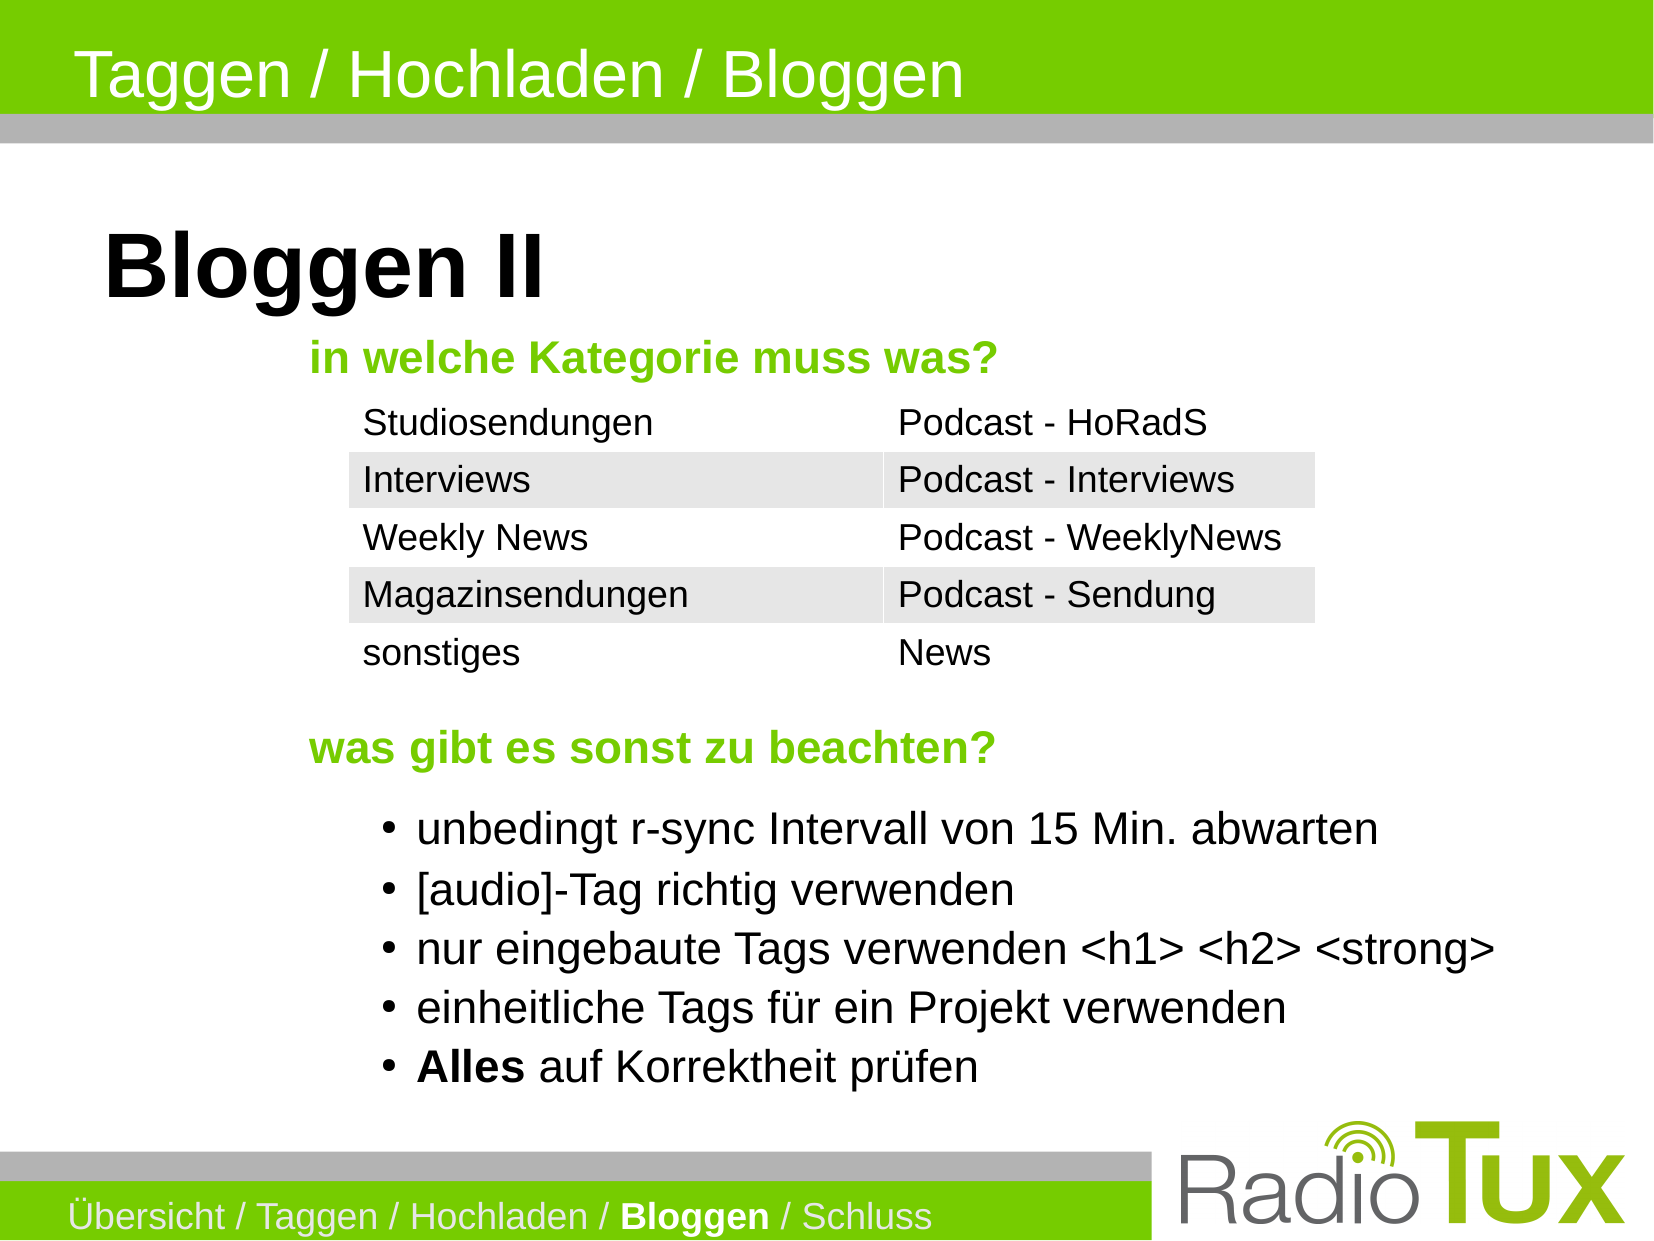

Taggen / Hochladen / Bloggen
Bloggen II
in welche Kategorie muss was?
| Studiosendungen | Podcast - HoRadS |
| --- | --- |
| Interviews | Podcast - Interviews |
| Weekly News | Podcast - WeeklyNews |
| Magazinsendungen | Podcast - Sendung |
| sonstiges | News |
was gibt es sonst zu beachten?
unbedingt r-sync Intervall von 15 Min. abwarten
[audio]-Tag richtig verwenden
nur eingebaute Tags verwenden <h1> <h2> <strong>
einheitliche Tags für ein Projekt verwenden
Alles auf Korrektheit prüfen
 Übersicht / Taggen / Hochladen / Bloggen / Schluss